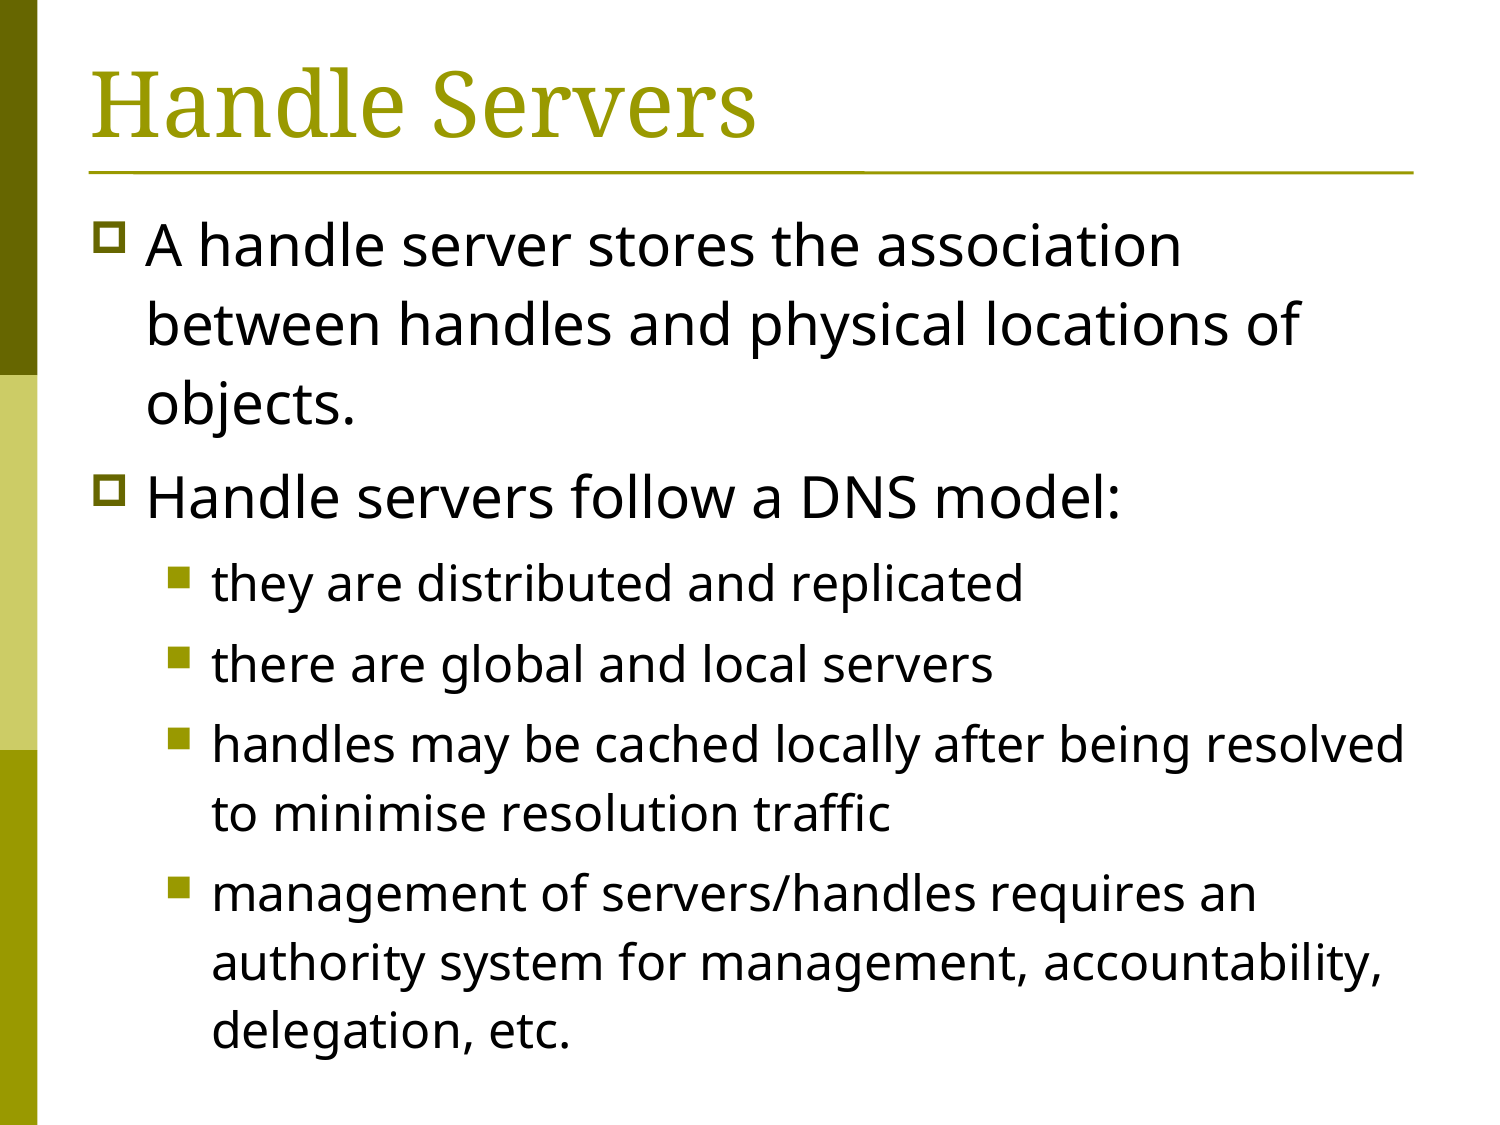

# Handle Servers
A handle server stores the association between handles and physical locations of objects.
Handle servers follow a DNS model:
they are distributed and replicated
there are global and local servers
handles may be cached locally after being resolved to minimise resolution traffic
management of servers/handles requires an authority system for management, accountability, delegation, etc.